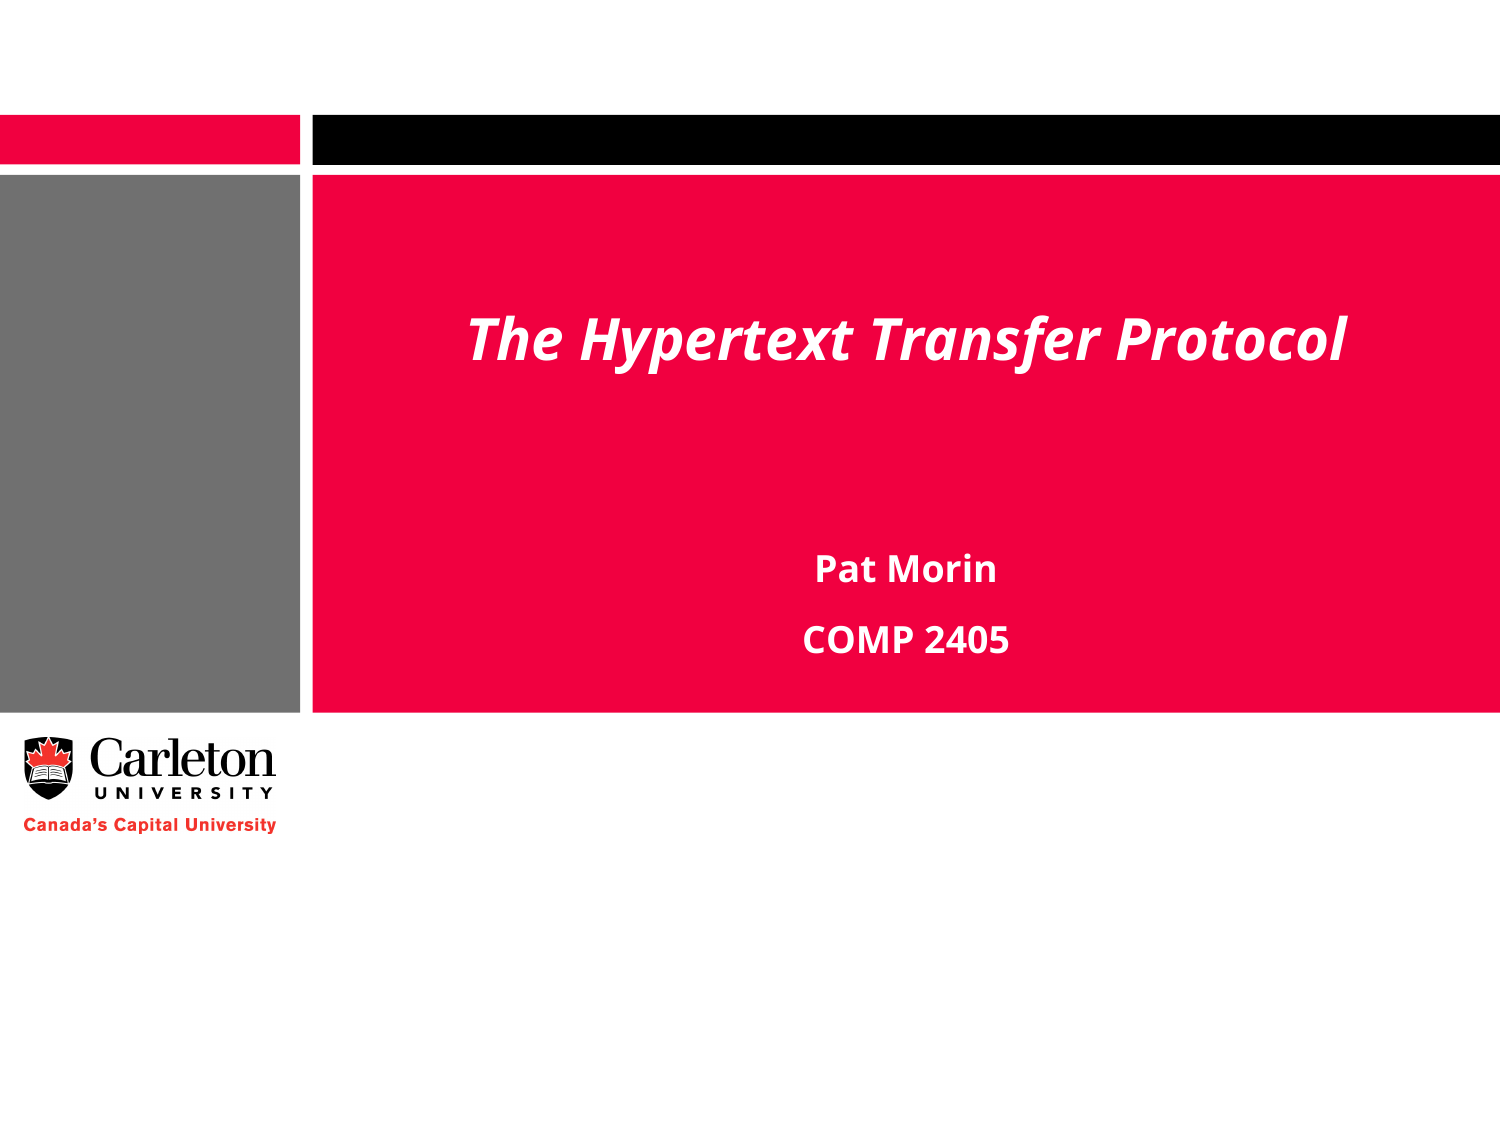

# The Hypertext Transfer Protocol
Pat Morin
COMP 2405